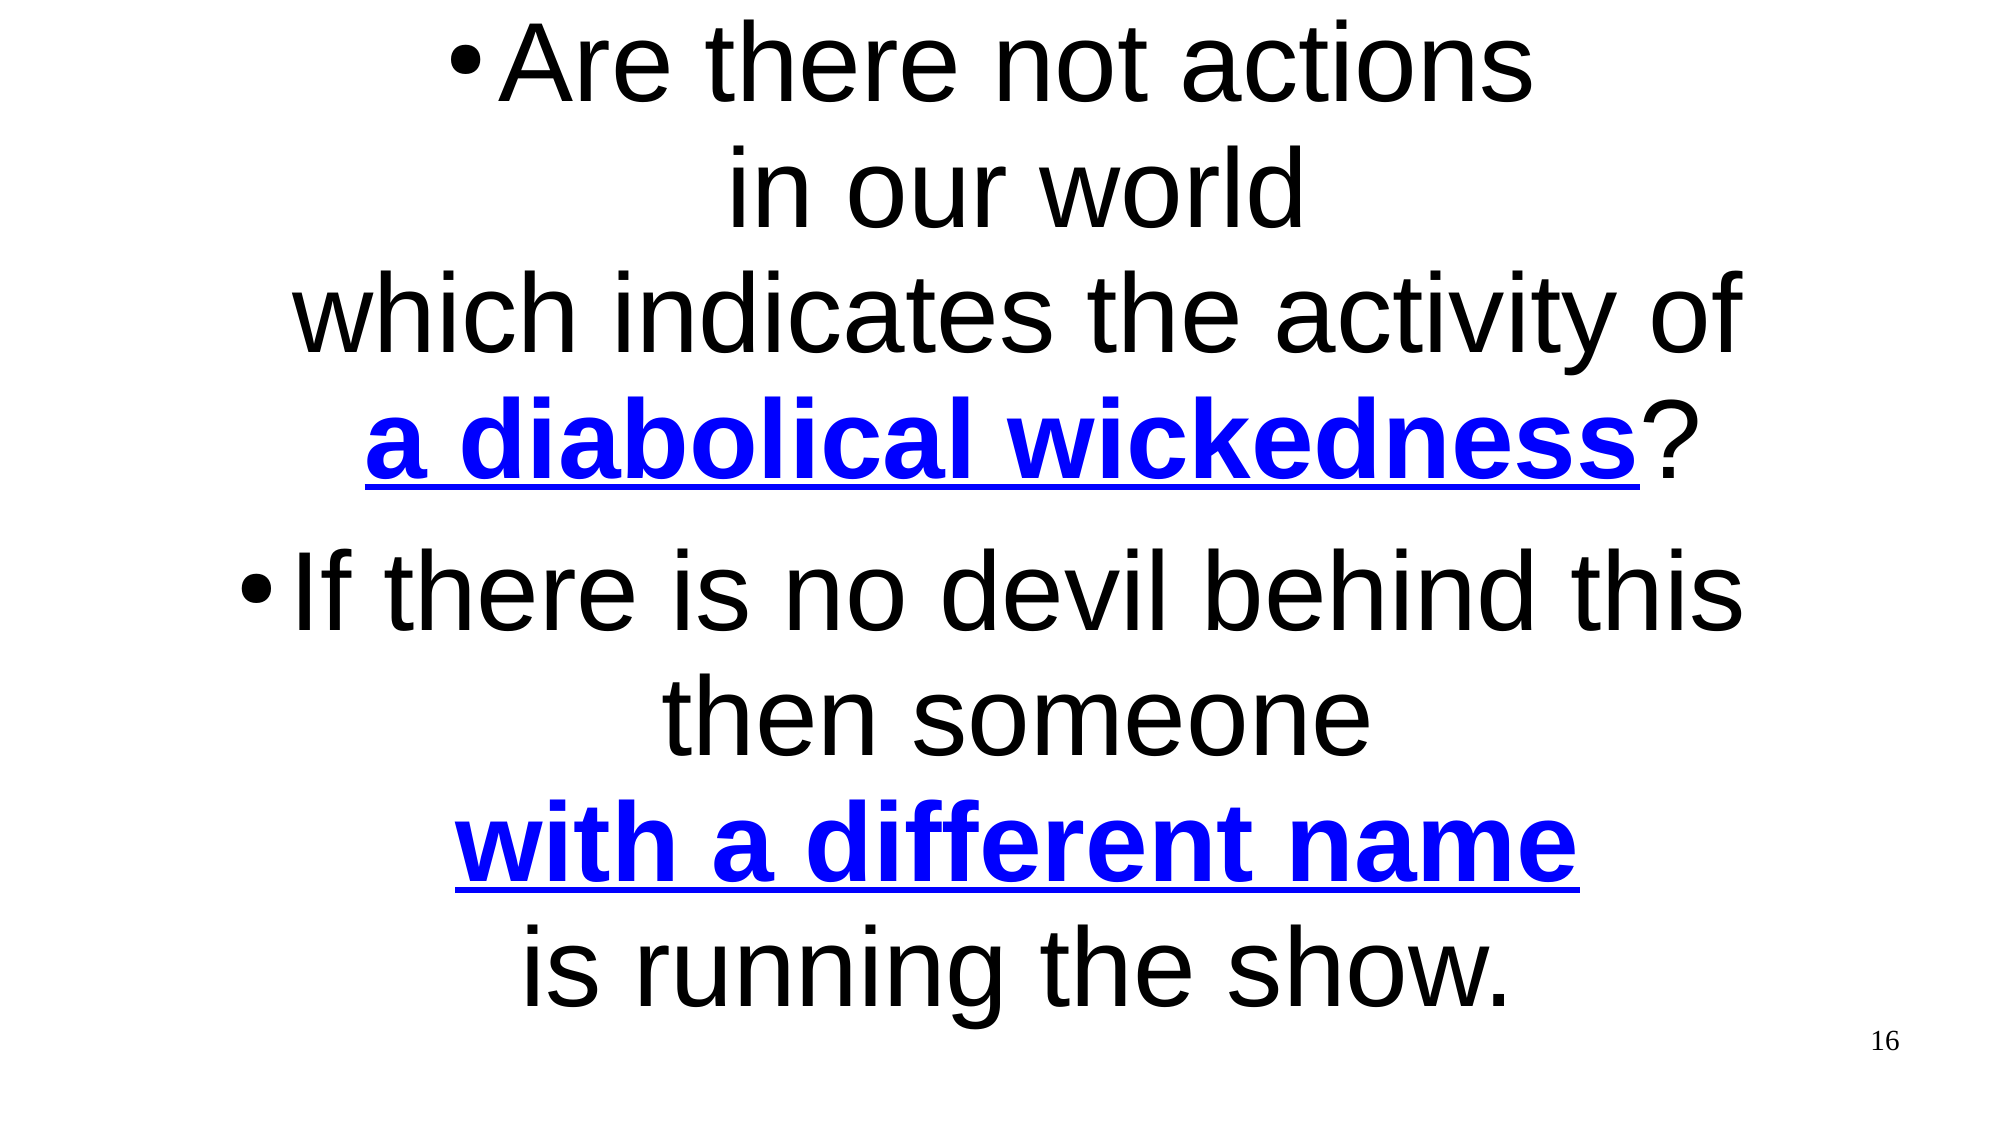

# Are there not actions in our world which indicates the activity of a diabolical wickedness?
If there is no devil behind this
then someone
with a different name
is running the show.
16